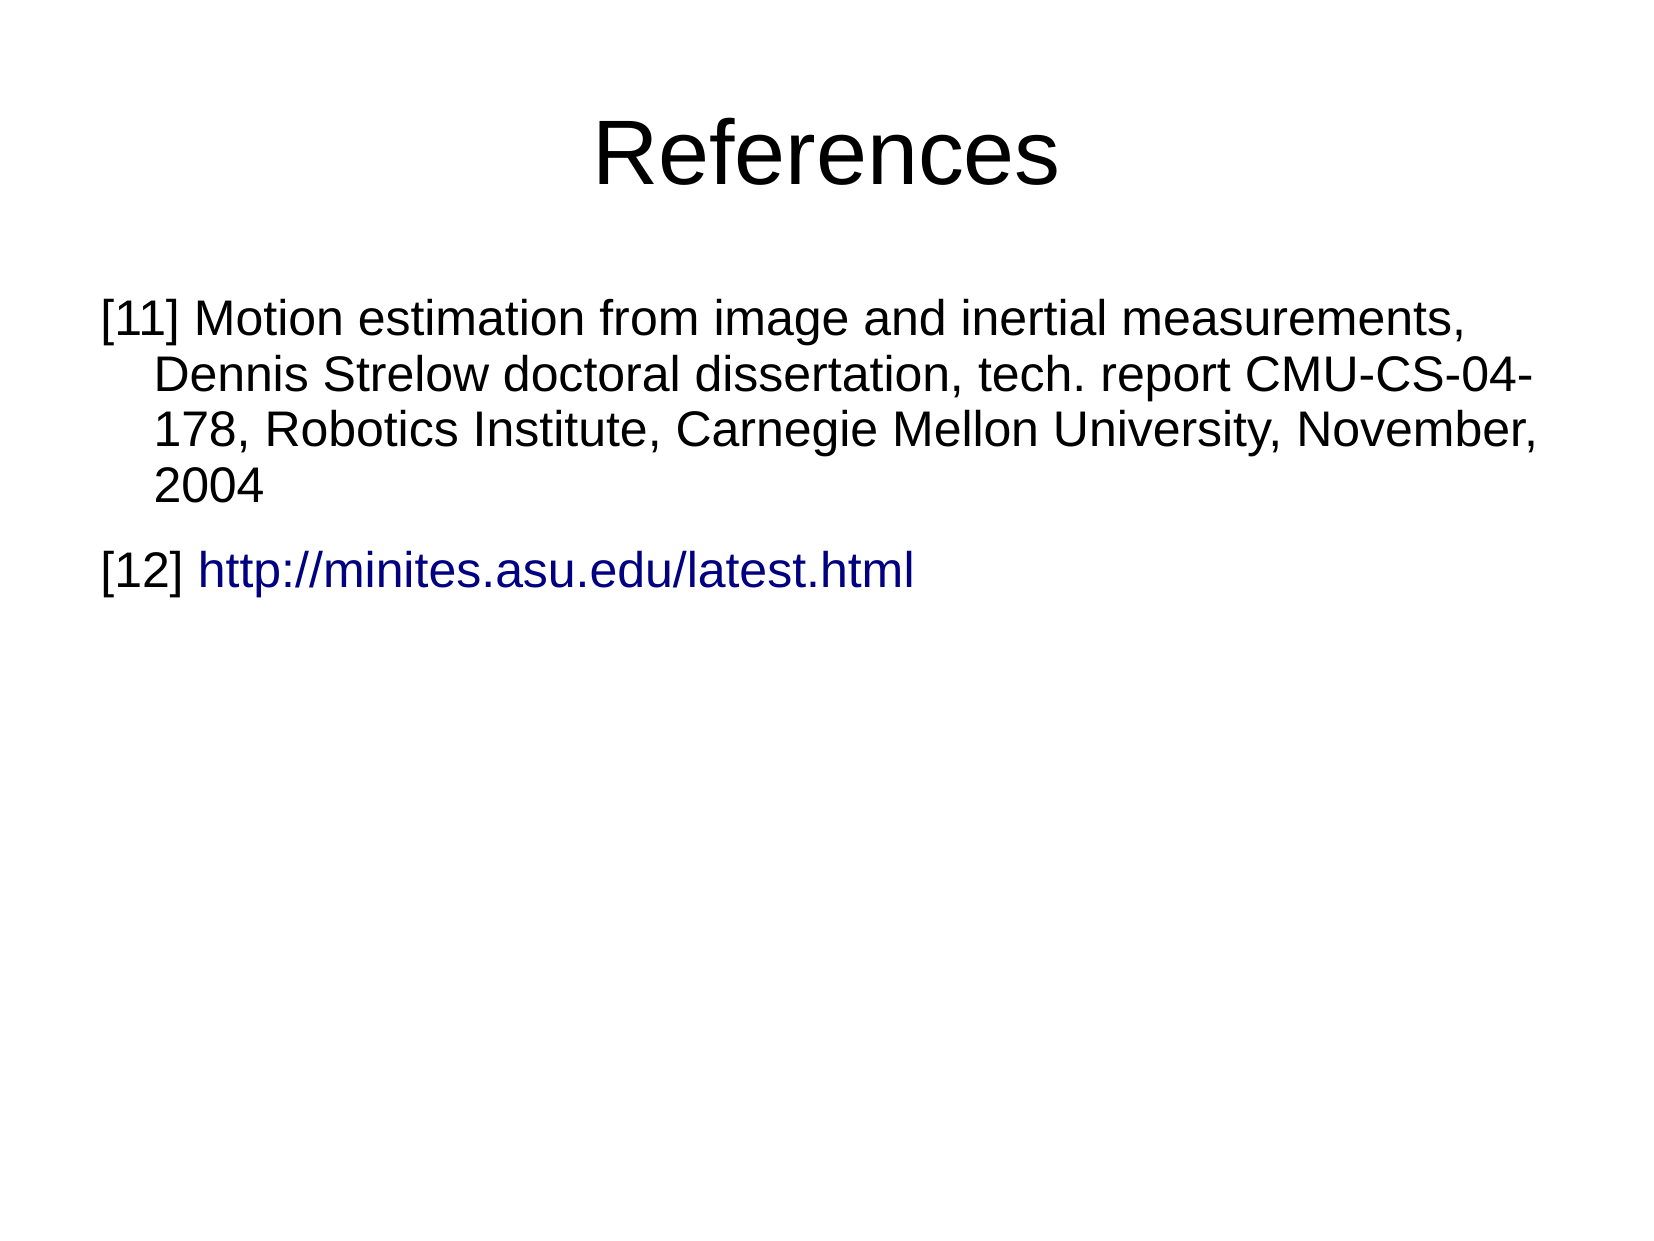

# References
[11] Motion estimation from image and inertial measurements, Dennis Strelow doctoral dissertation, tech. report CMU-CS-04-178, Robotics Institute, Carnegie Mellon University, November, 2004
[12] http://minites.asu.edu/latest.html